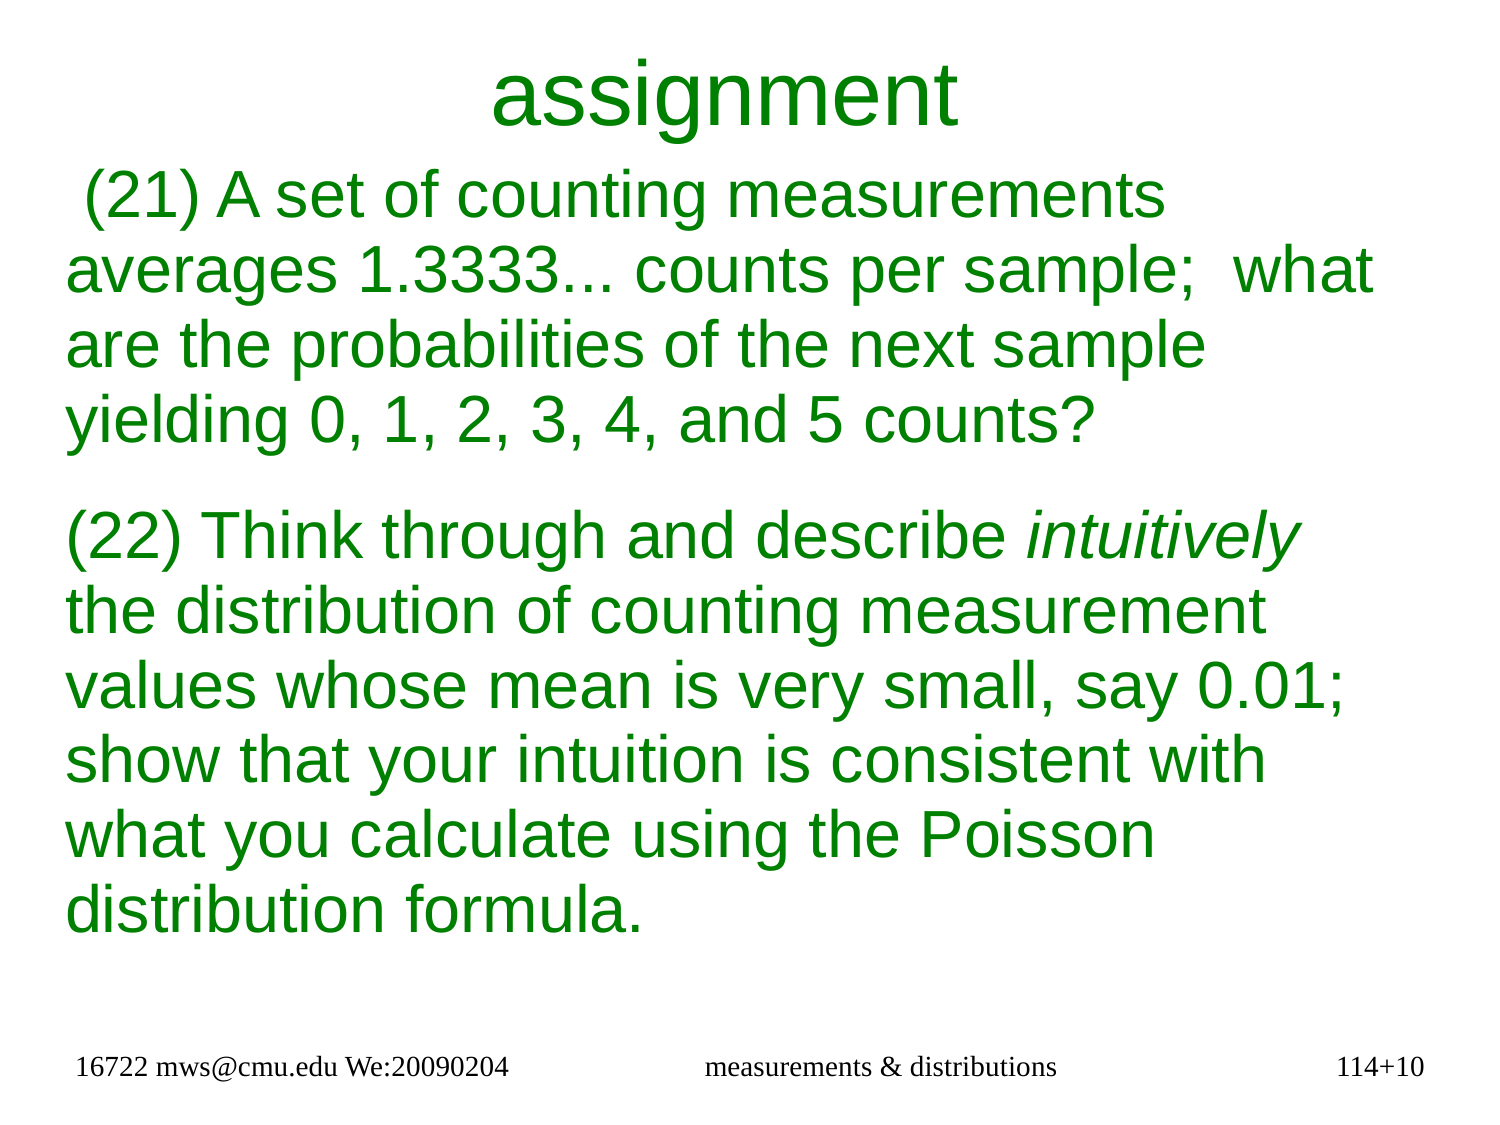

# assignment
 (21) A set of counting measurements averages 1.3333... counts per sample; what are the probabilities of the next sample yielding 0, 1, 2, 3, 4, and 5 counts?
(22) Think through and describe intuitively the distribution of counting measurement values whose mean is very small, say 0.01; show that your intuition is consistent with what you calculate using the Poisson distribution formula.
16722 mws@cmu.edu We:20090204
measurements & distributions
10